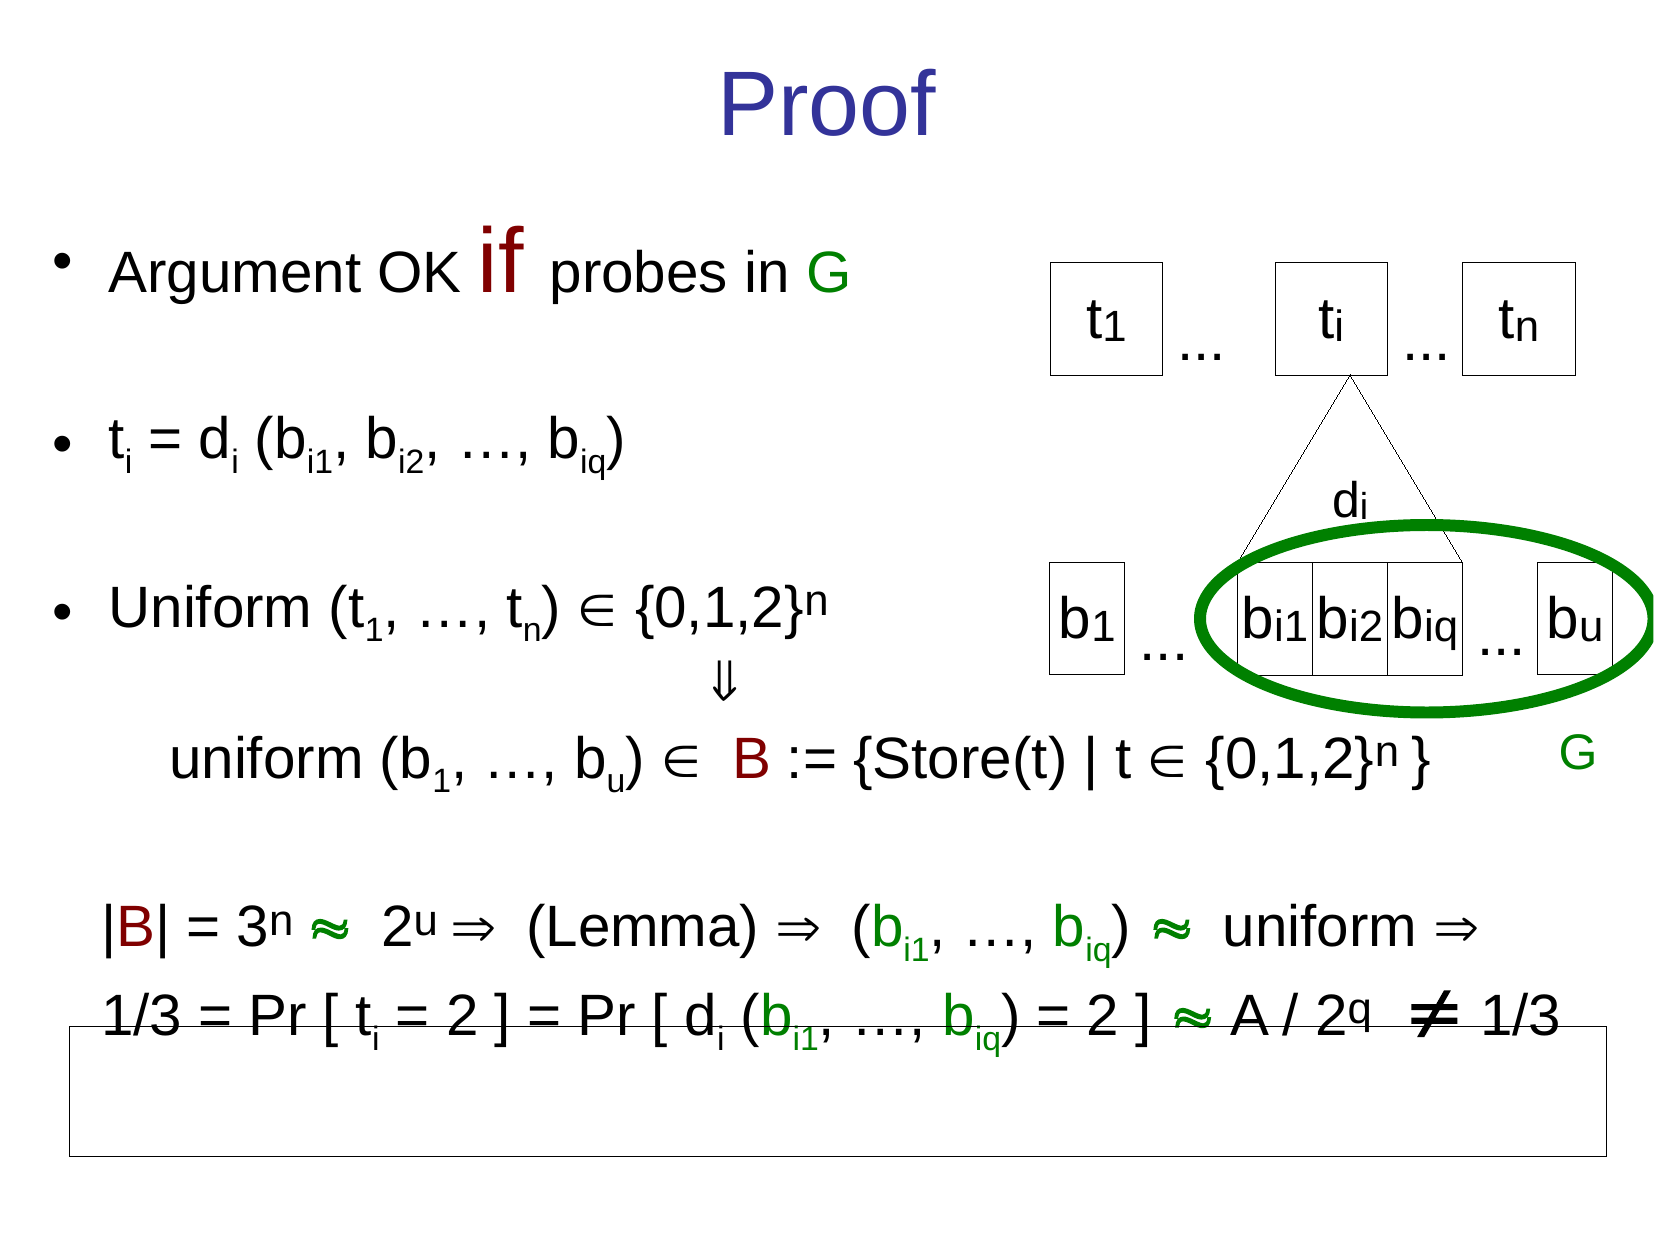

Proof
# Argument OK if probes in G
ti = di (bi1, bi2, …, biq)
Uniform (t1, …, tn)  {0,1,2}n
 
 uniform (b1, …, bu)  B := {Store(t) | t  {0,1,2}n }
 |B| = 3n  2u  (Lemma)  (bi1, …, biq)  uniform 
 1/3 = Pr [ ti = 2 ] = Pr [ di (bi1, …, biq) = 2 ]  A / 2q  1/3
t1
ti
tn
...
...
di
b1
bu
bi1
bi2
biq
...
...
G